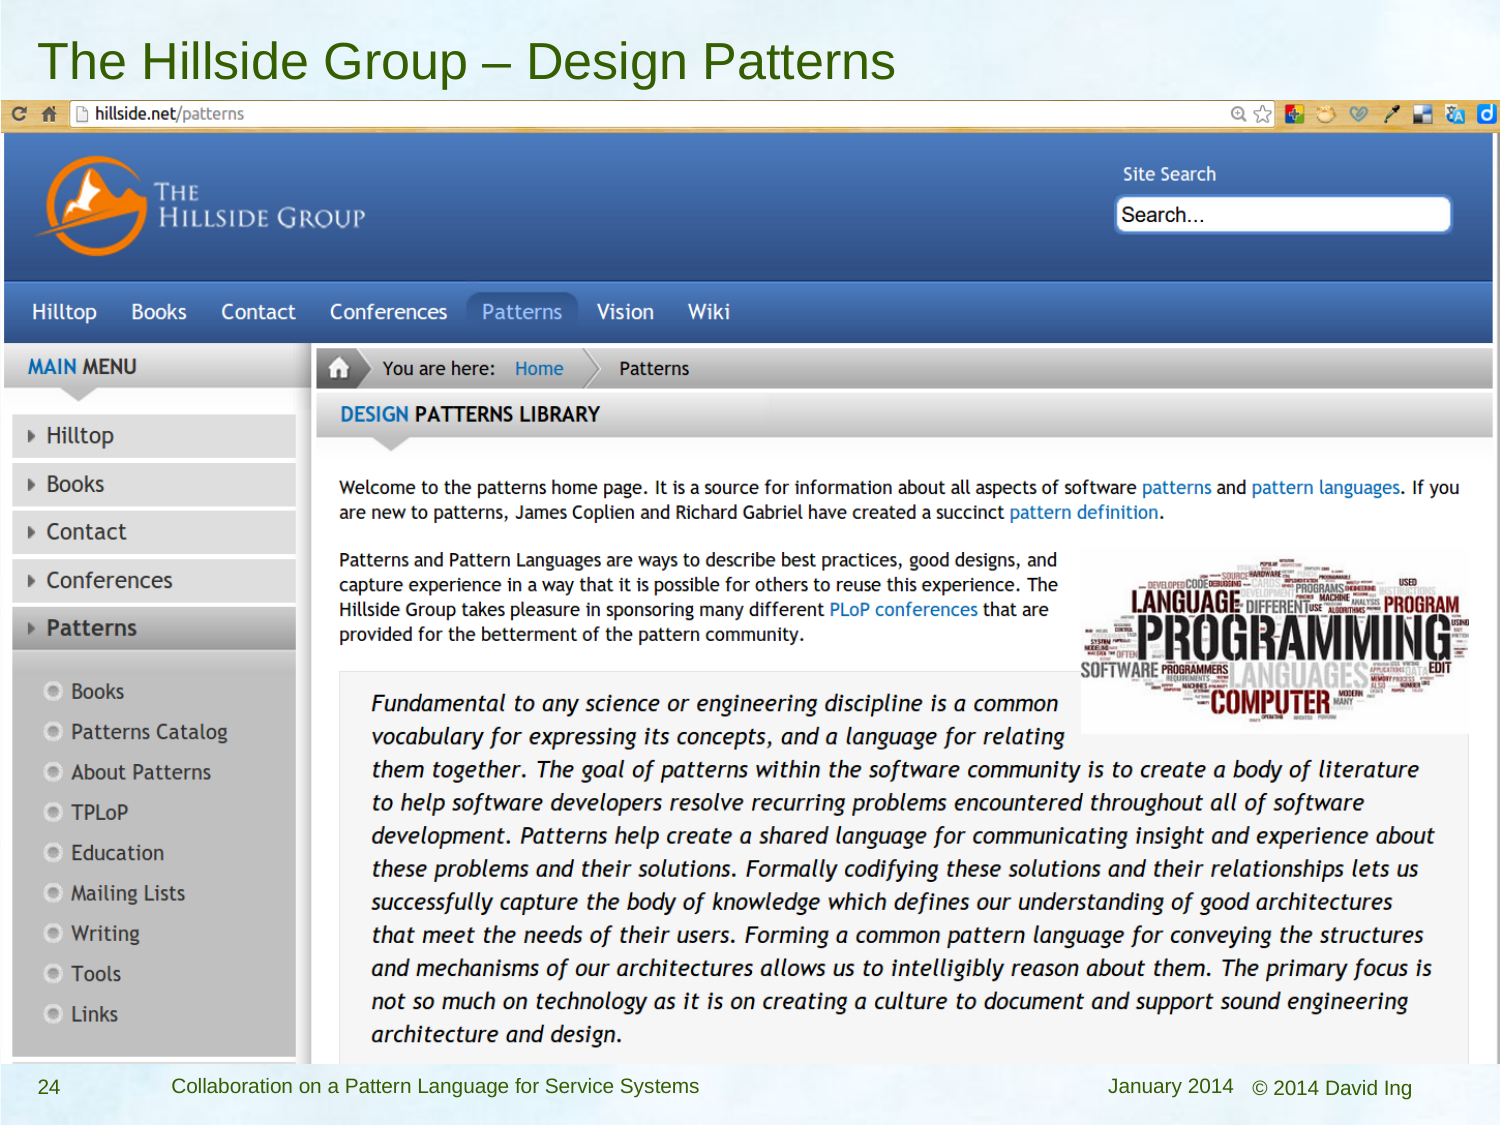

# The Hillside Group – Design Patterns
Source: http://hillside.net/patterns
Collaboration on a Pattern Language for Service Systems
January 2014
24